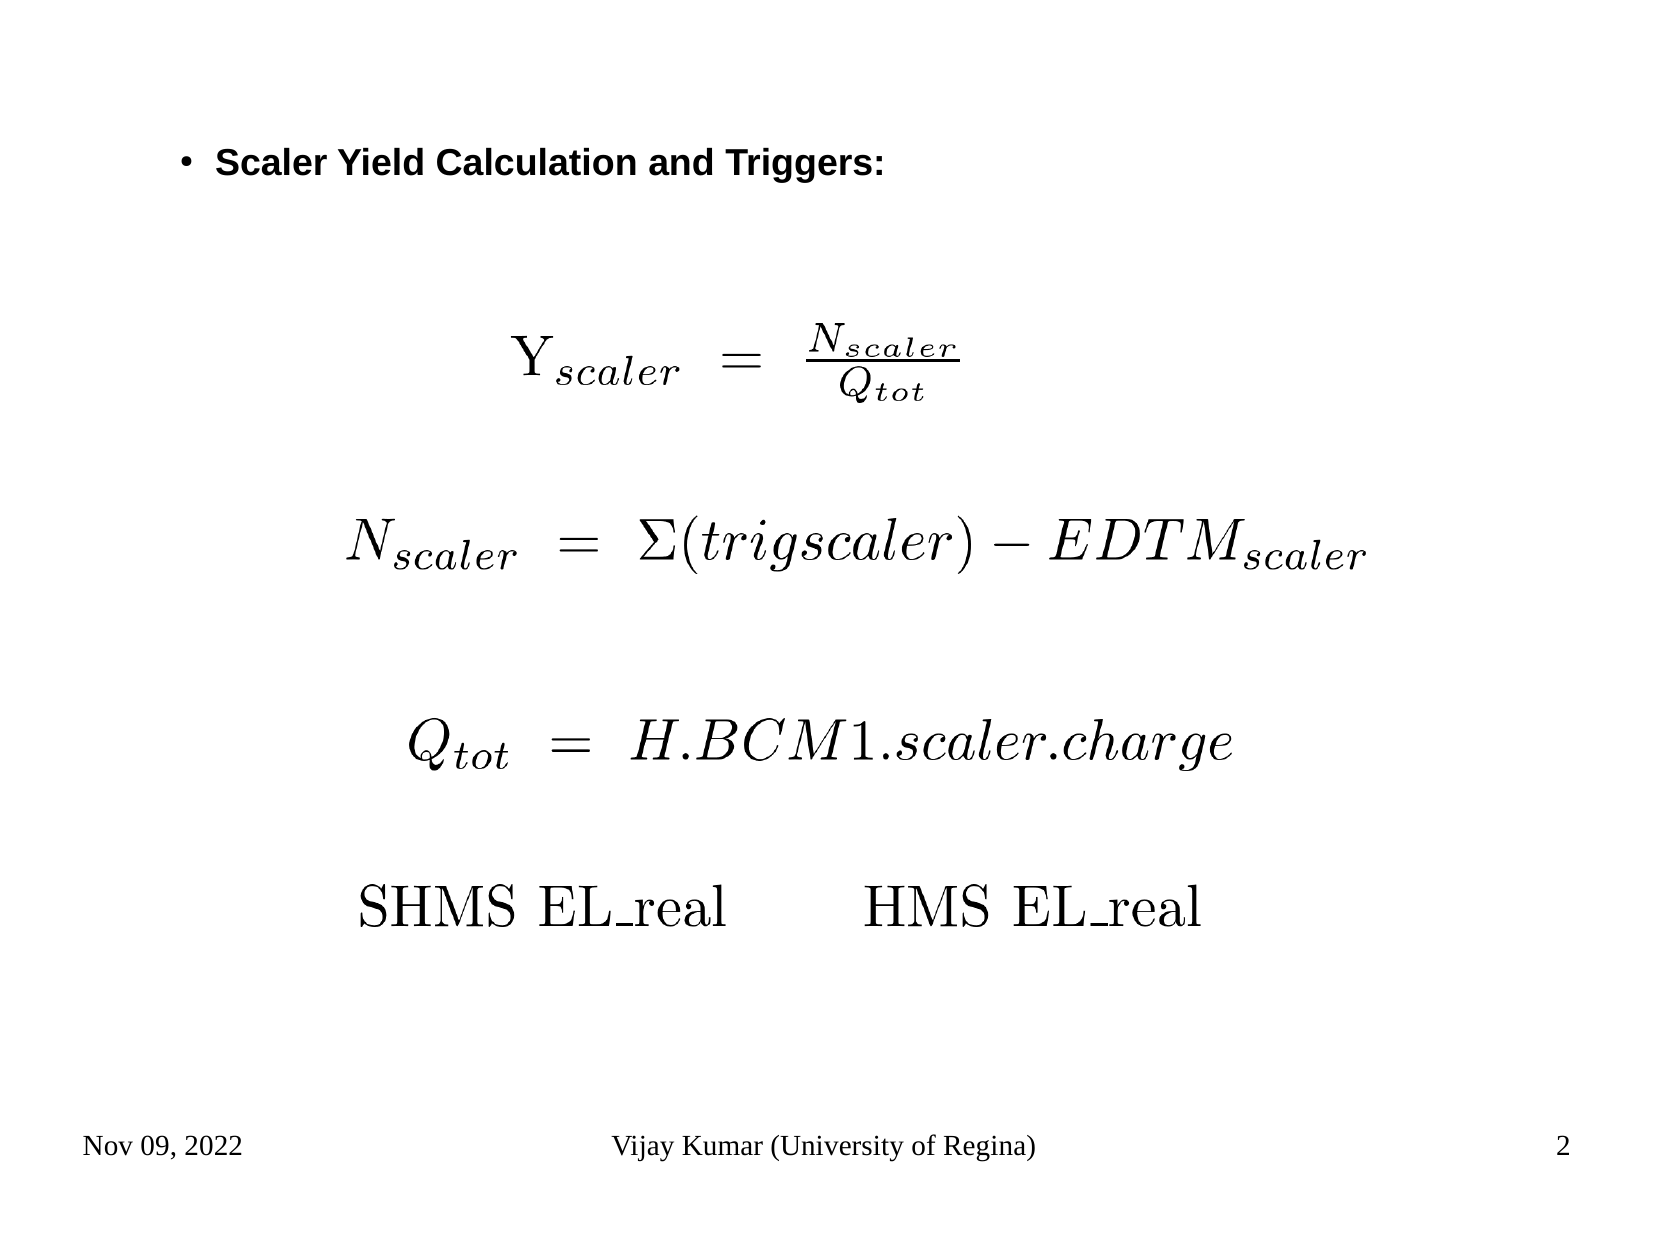

Scaler Yield Calculation and Triggers:
Nov 09, 2022
Vijay Kumar (University of Regina)
2